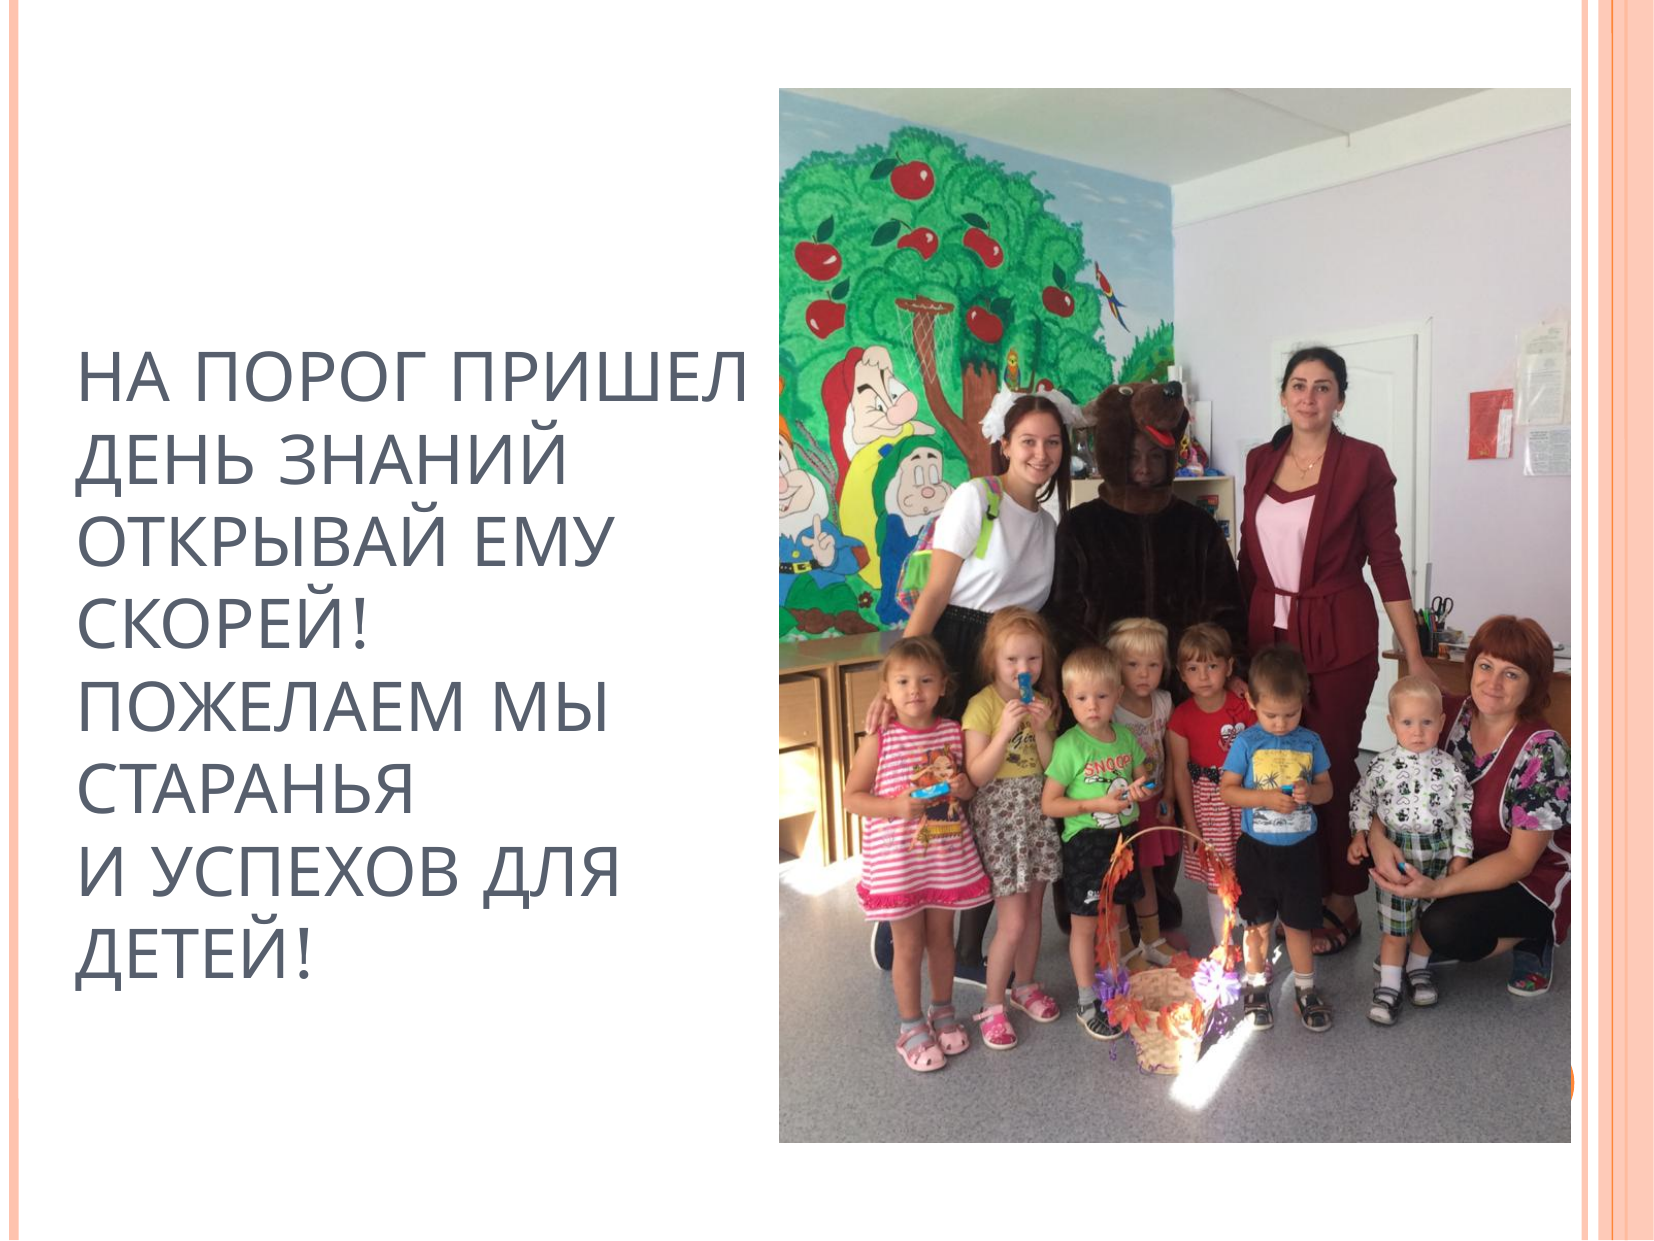

# На порог пришел День знаний Открывай ему скорей! Пожелаем мы старанья И успехов для детей!